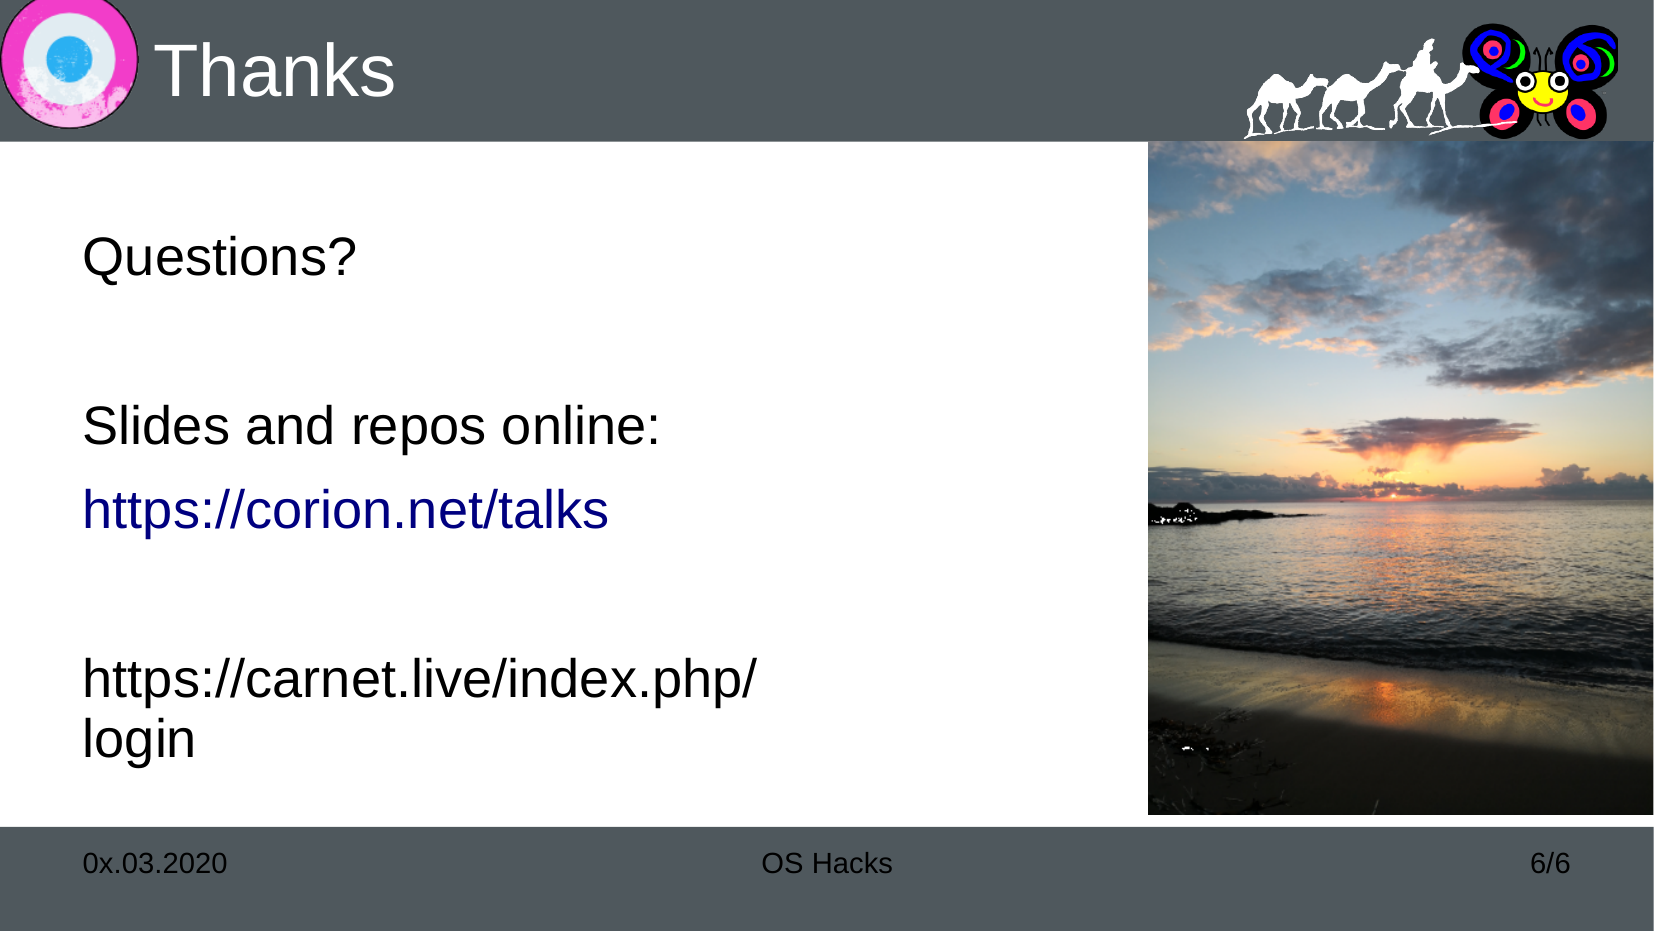

# Thanks
Questions?
Slides and repos online:
https://corion.net/talks
https://carnet.live/index.php/login
08. März 2019
6